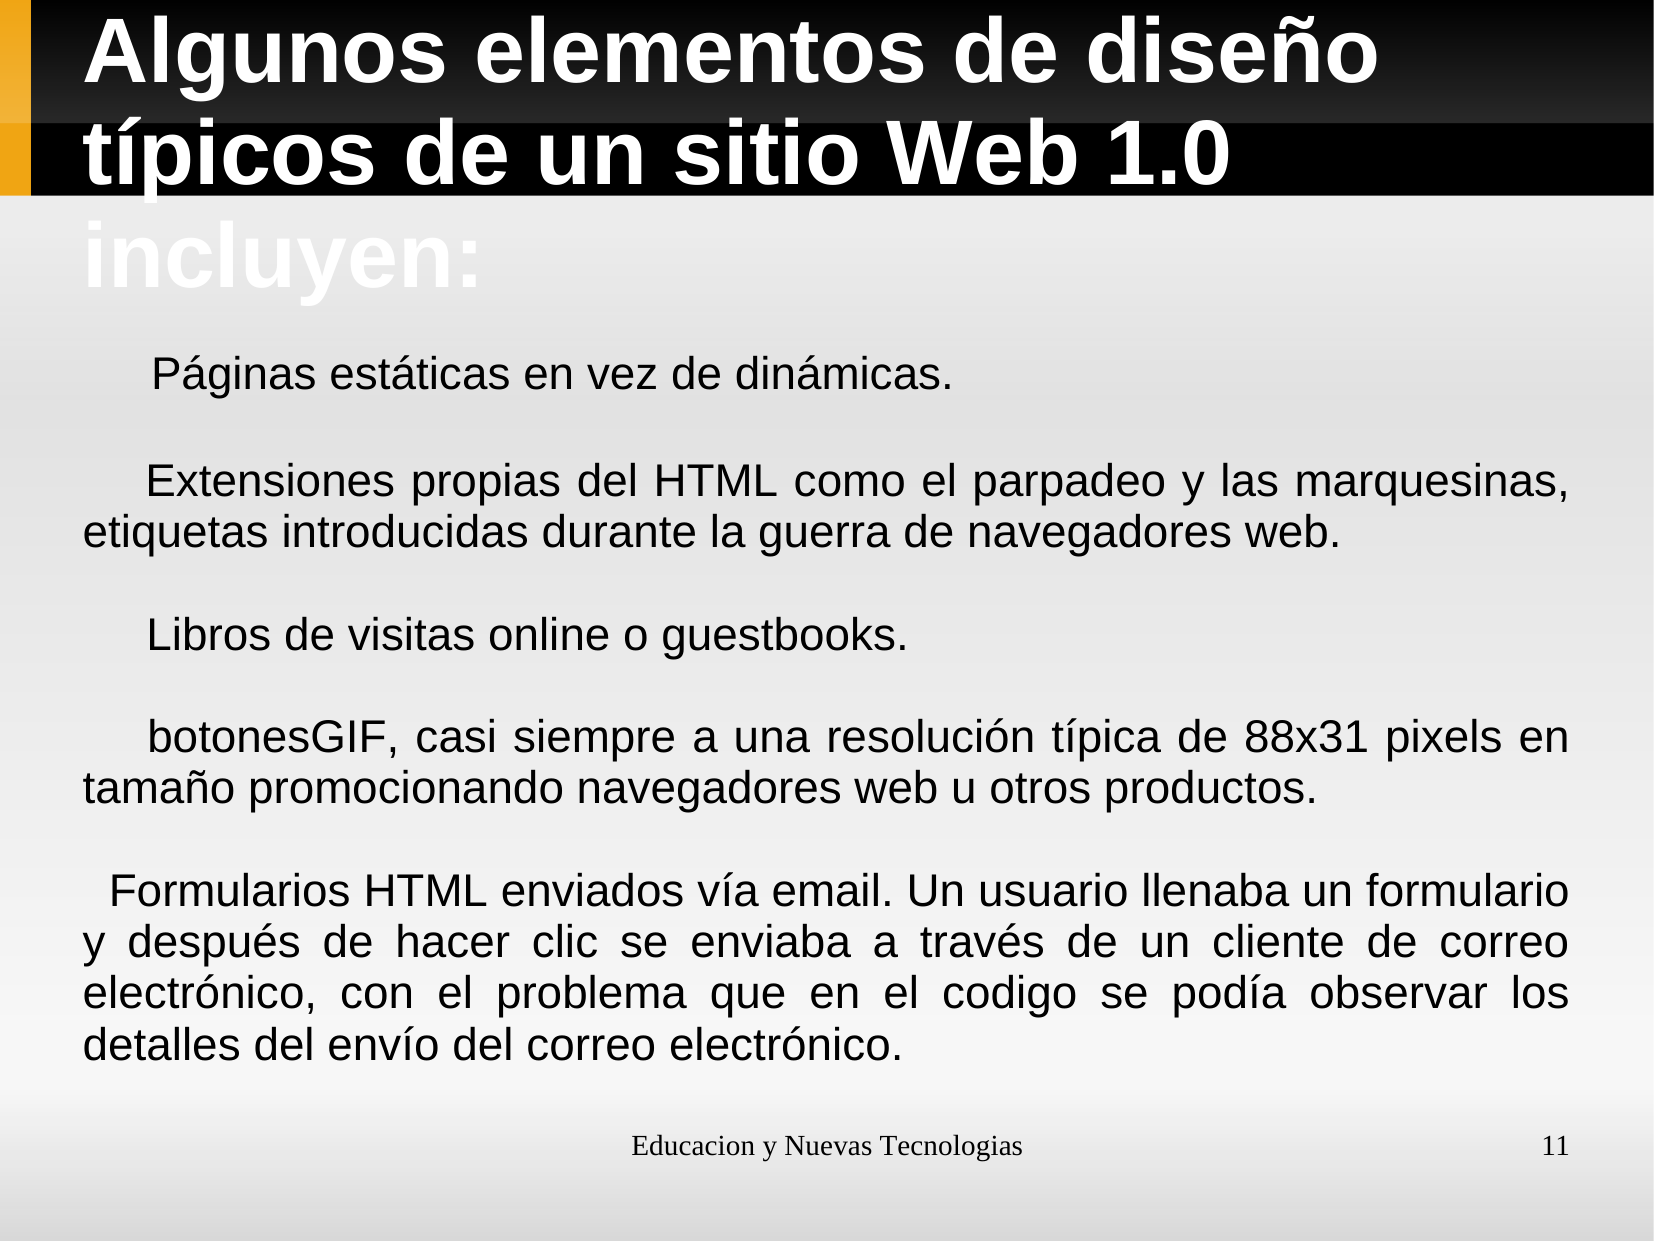

# Algunos elementos de diseño típicos de un sitio Web 1.0 incluyen:
 Páginas estáticas en vez de dinámicas.
 Extensiones propias del HTML como el parpadeo y las marquesinas, etiquetas introducidas durante la guerra de navegadores web.
 Libros de visitas online o guestbooks.
 botonesGIF, casi siempre a una resolución típica de 88x31 pixels en tamaño promocionando navegadores web u otros productos.
 Formularios HTML enviados vía email. Un usuario llenaba un formulario y después de hacer clic se enviaba a través de un cliente de correo electrónico, con el problema que en el codigo se podía observar los detalles del envío del correo electrónico.
Educacion y Nuevas Tecnologias
11